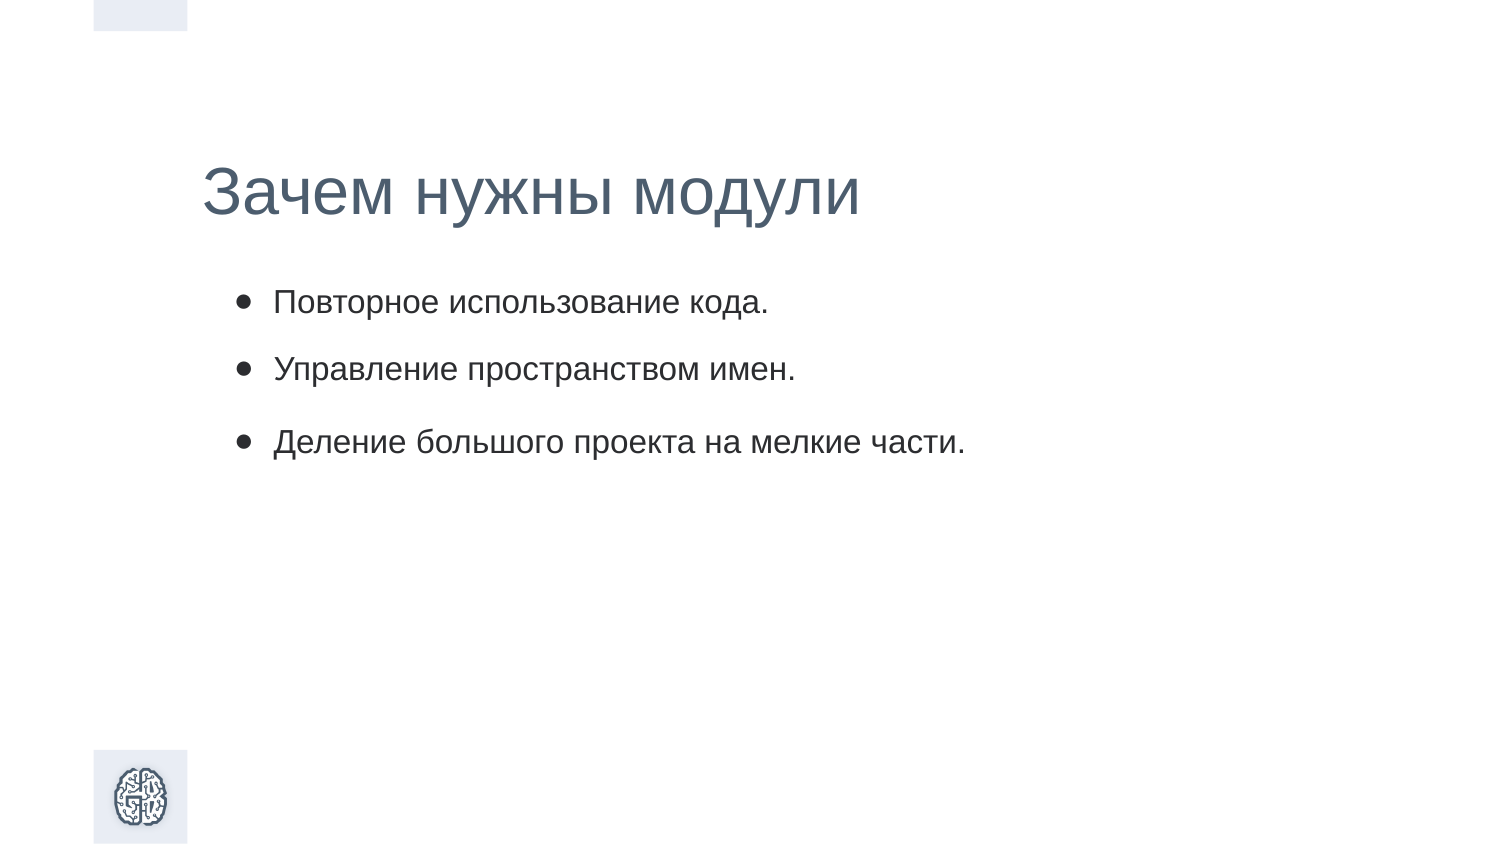

Зачем нужны модули
Повторное использование кода.
Управление пространством имен.
Деление большого проекта на мелкие части.